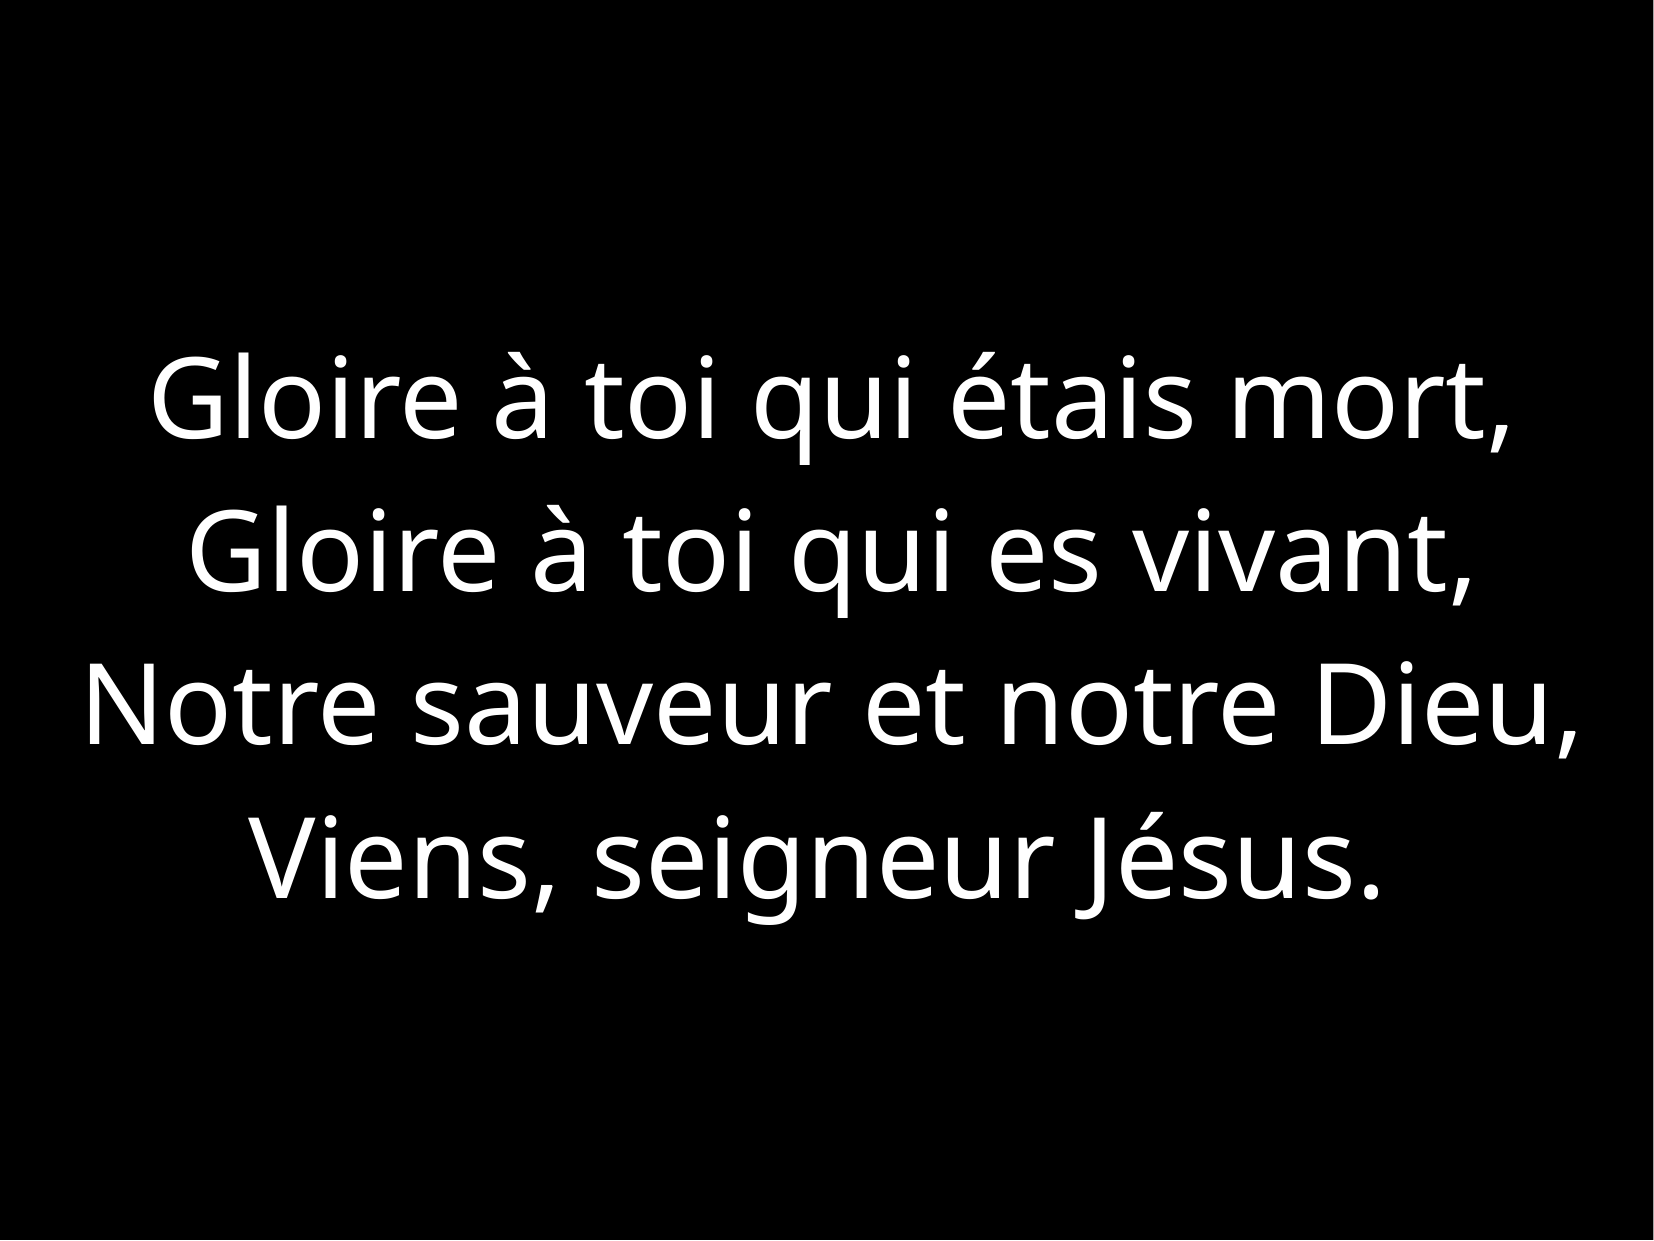

# Gloire à toi qui étais mort,
Gloire à toi qui es vivant,
Notre sauveur et notre Dieu,
Viens, seigneur Jésus.